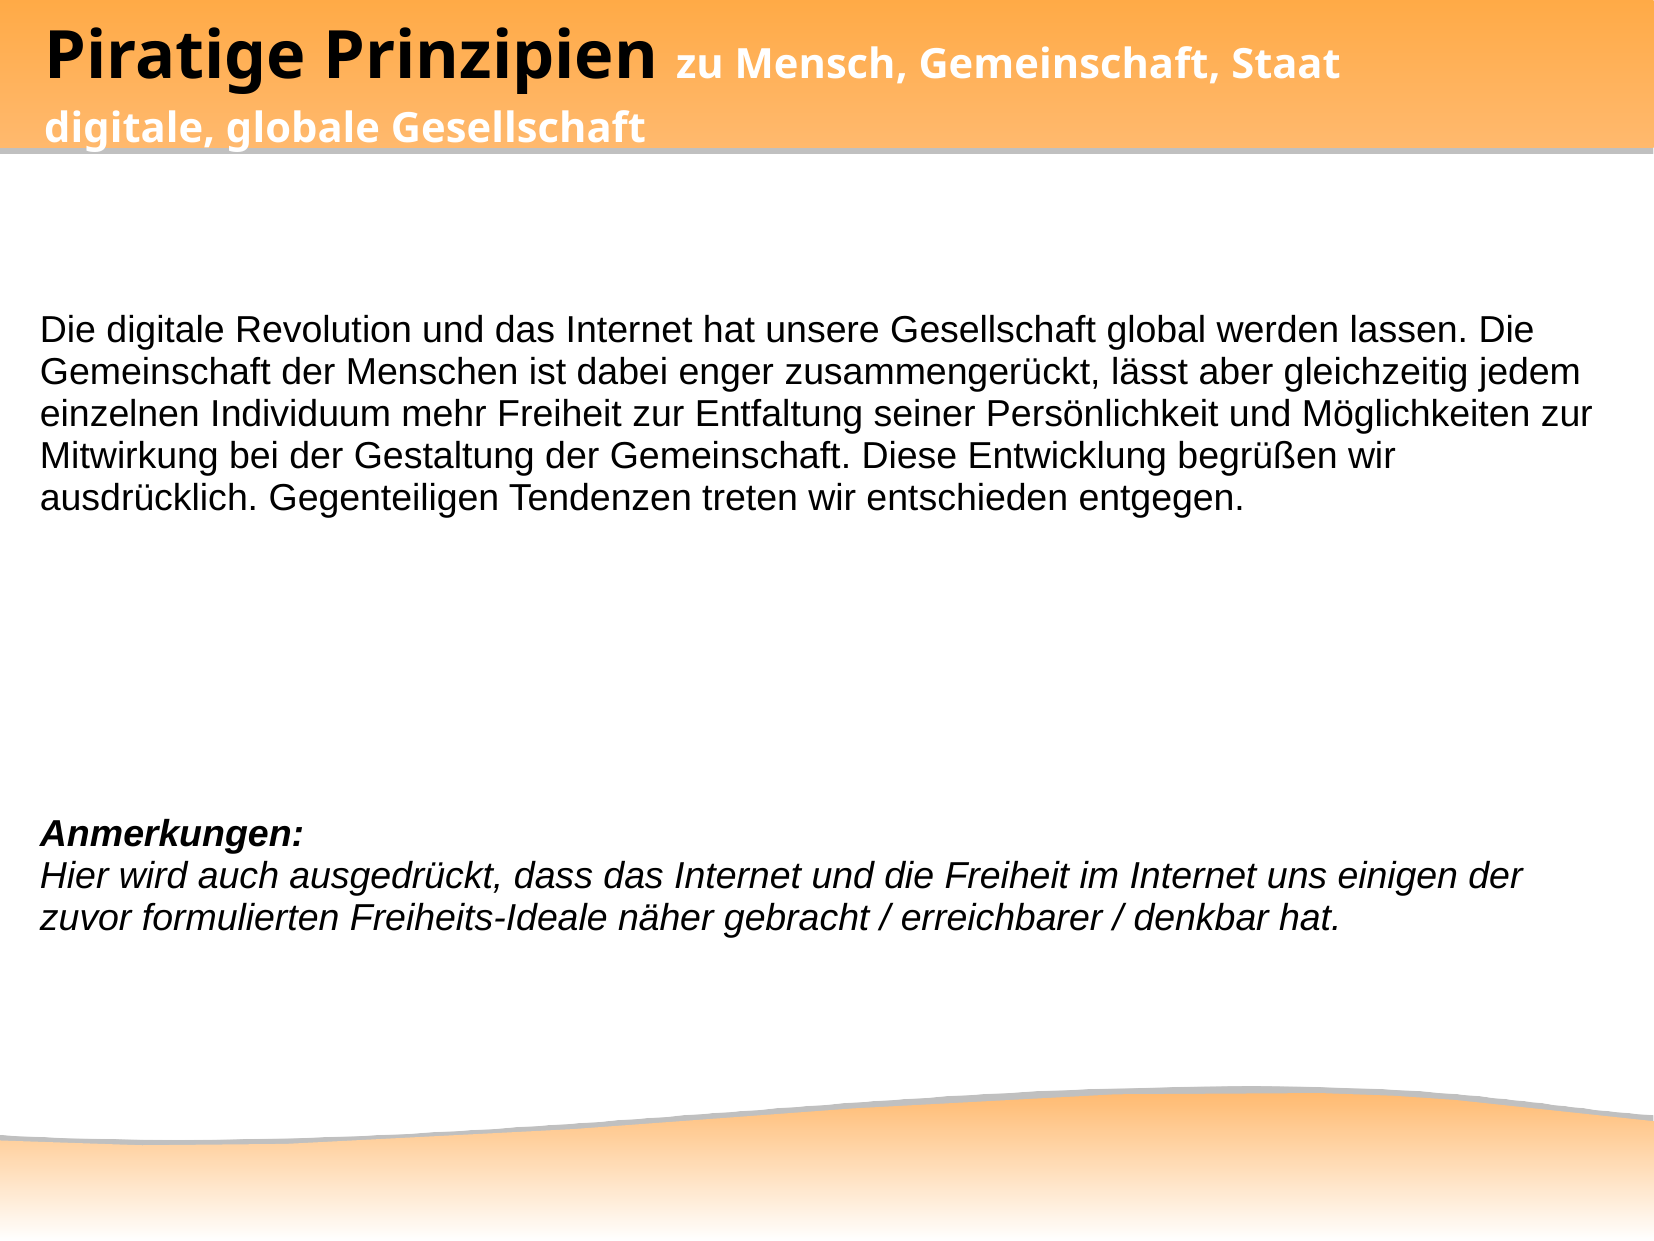

Piratige Prinzipien zu Mensch, Gemeinschaft, Staat
digitale, globale Gesellschaft
Die digitale Revolution und das Internet hat unsere Gesellschaft global werden lassen. Die Gemeinschaft der Menschen ist dabei enger zusammengerückt, lässt aber gleichzeitig jedem einzelnen Individuum mehr Freiheit zur Entfaltung seiner Persönlichkeit und Möglichkeiten zur Mitwirkung bei der Gestaltung der Gemeinschaft. Diese Entwicklung begrüßen wir ausdrücklich. Gegenteiligen Tendenzen treten wir entschieden entgegen.
Anmerkungen:
Hier wird auch ausgedrückt, dass das Internet und die Freiheit im Internet uns einigen der zuvor formulierten Freiheits-Ideale näher gebracht / erreichbarer / denkbar hat.